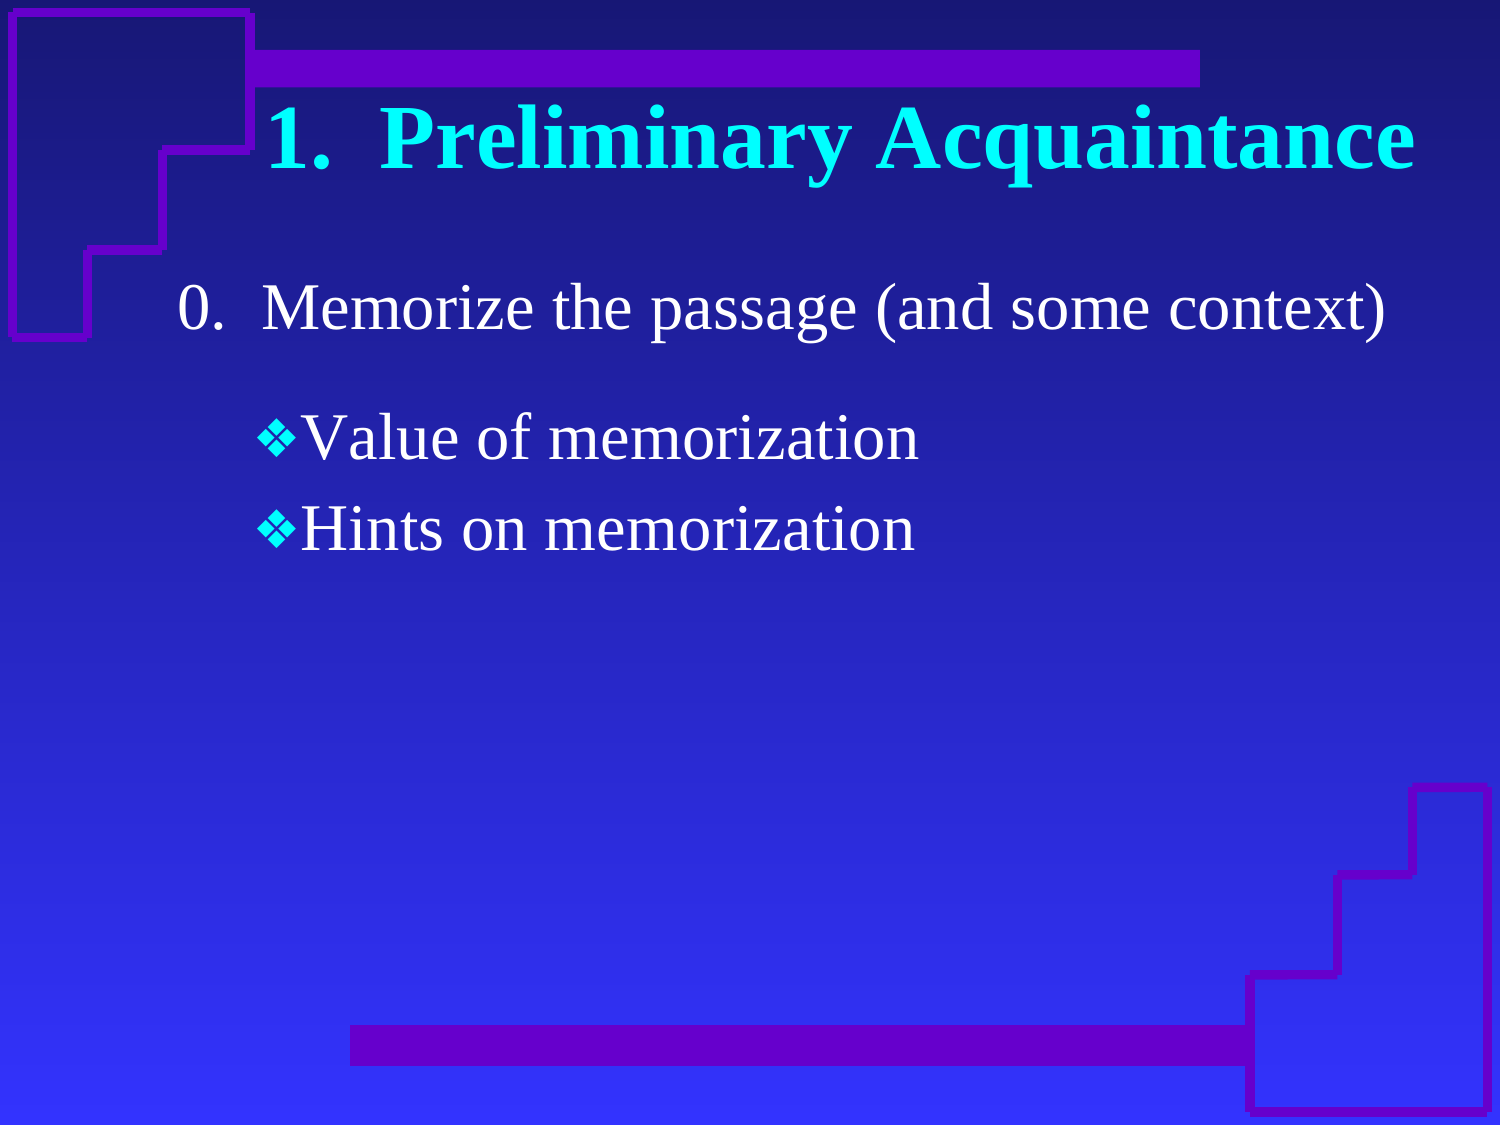

# 1. Preliminary Acquaintance
0. Memorize the passage (and some context)
Value of memorization
Hints on memorization